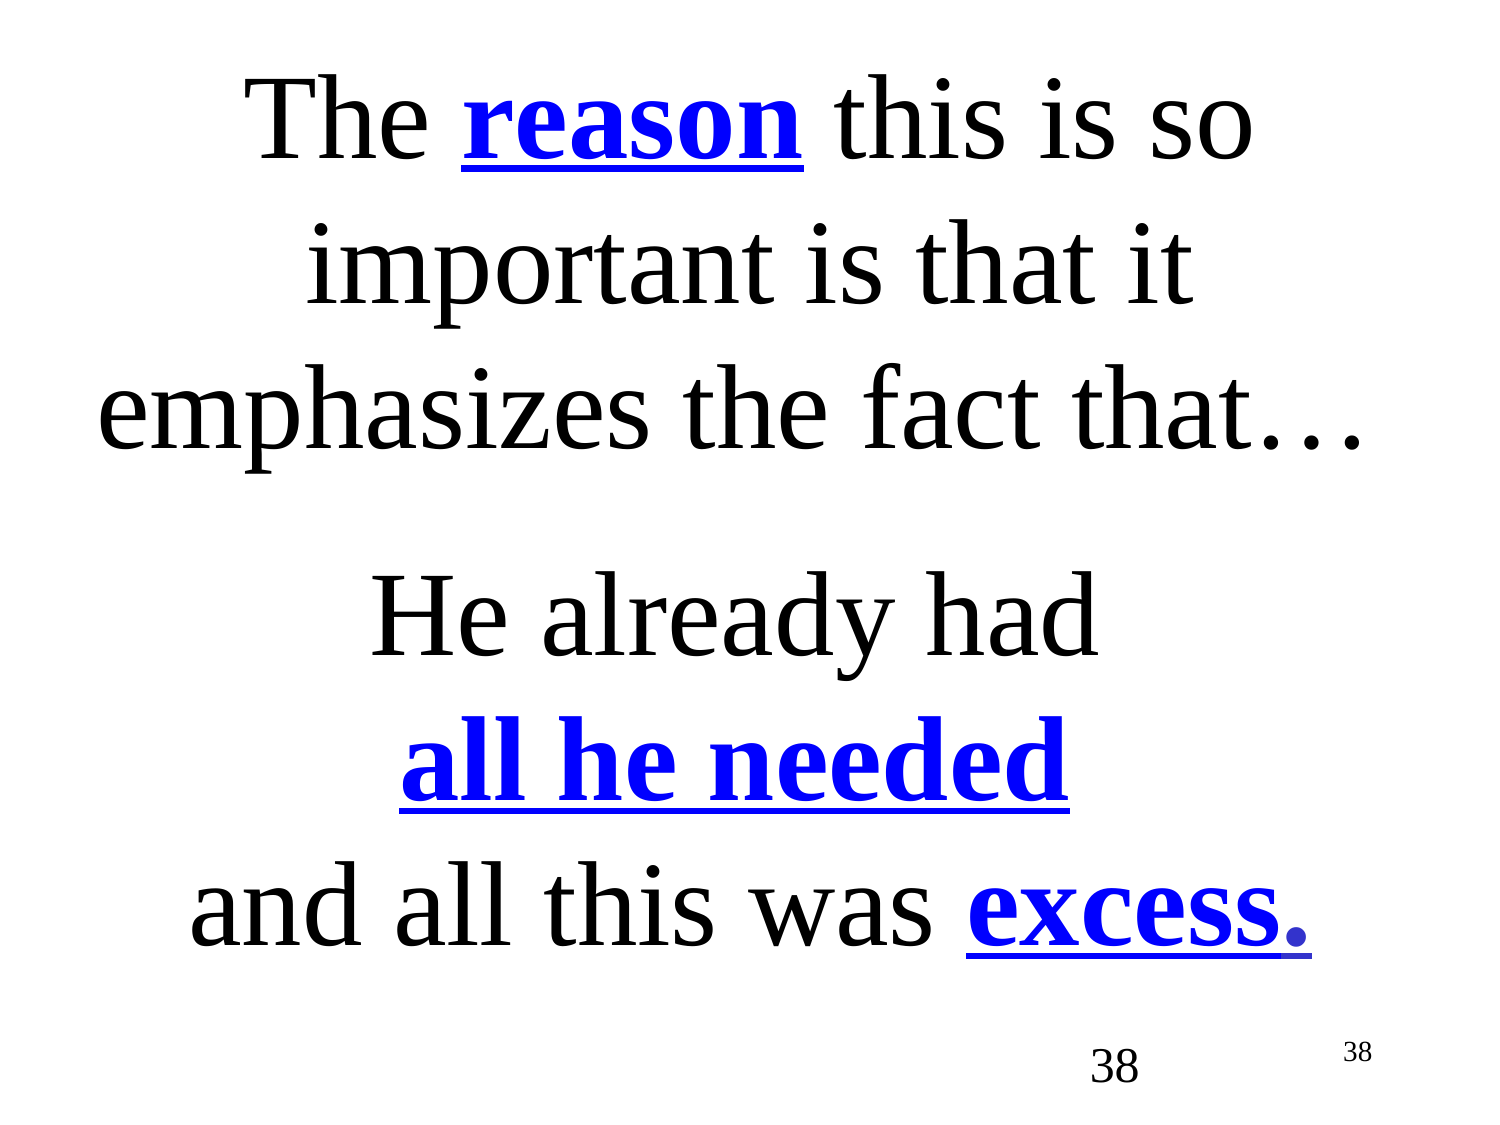

The reason this is so important is that it emphasizes the fact that…
He already had
all he needed
and all this was excess.
38